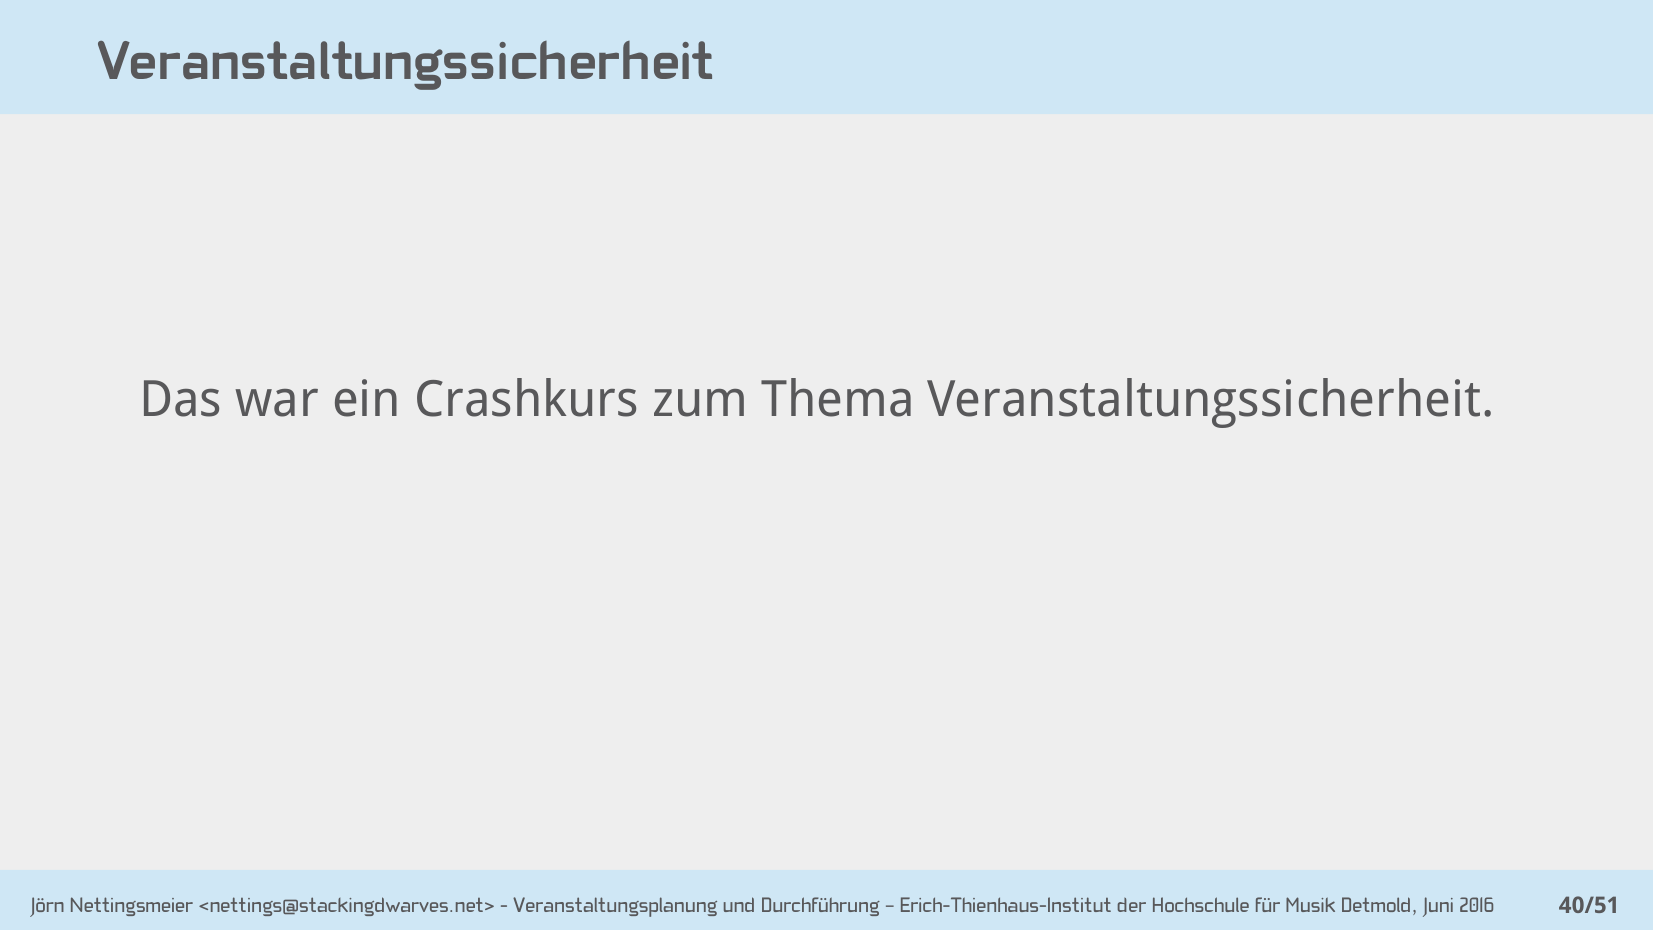

# Veranstaltungssicherheit
Das war ein Crashkurs zum Thema Veranstaltungssicherheit.